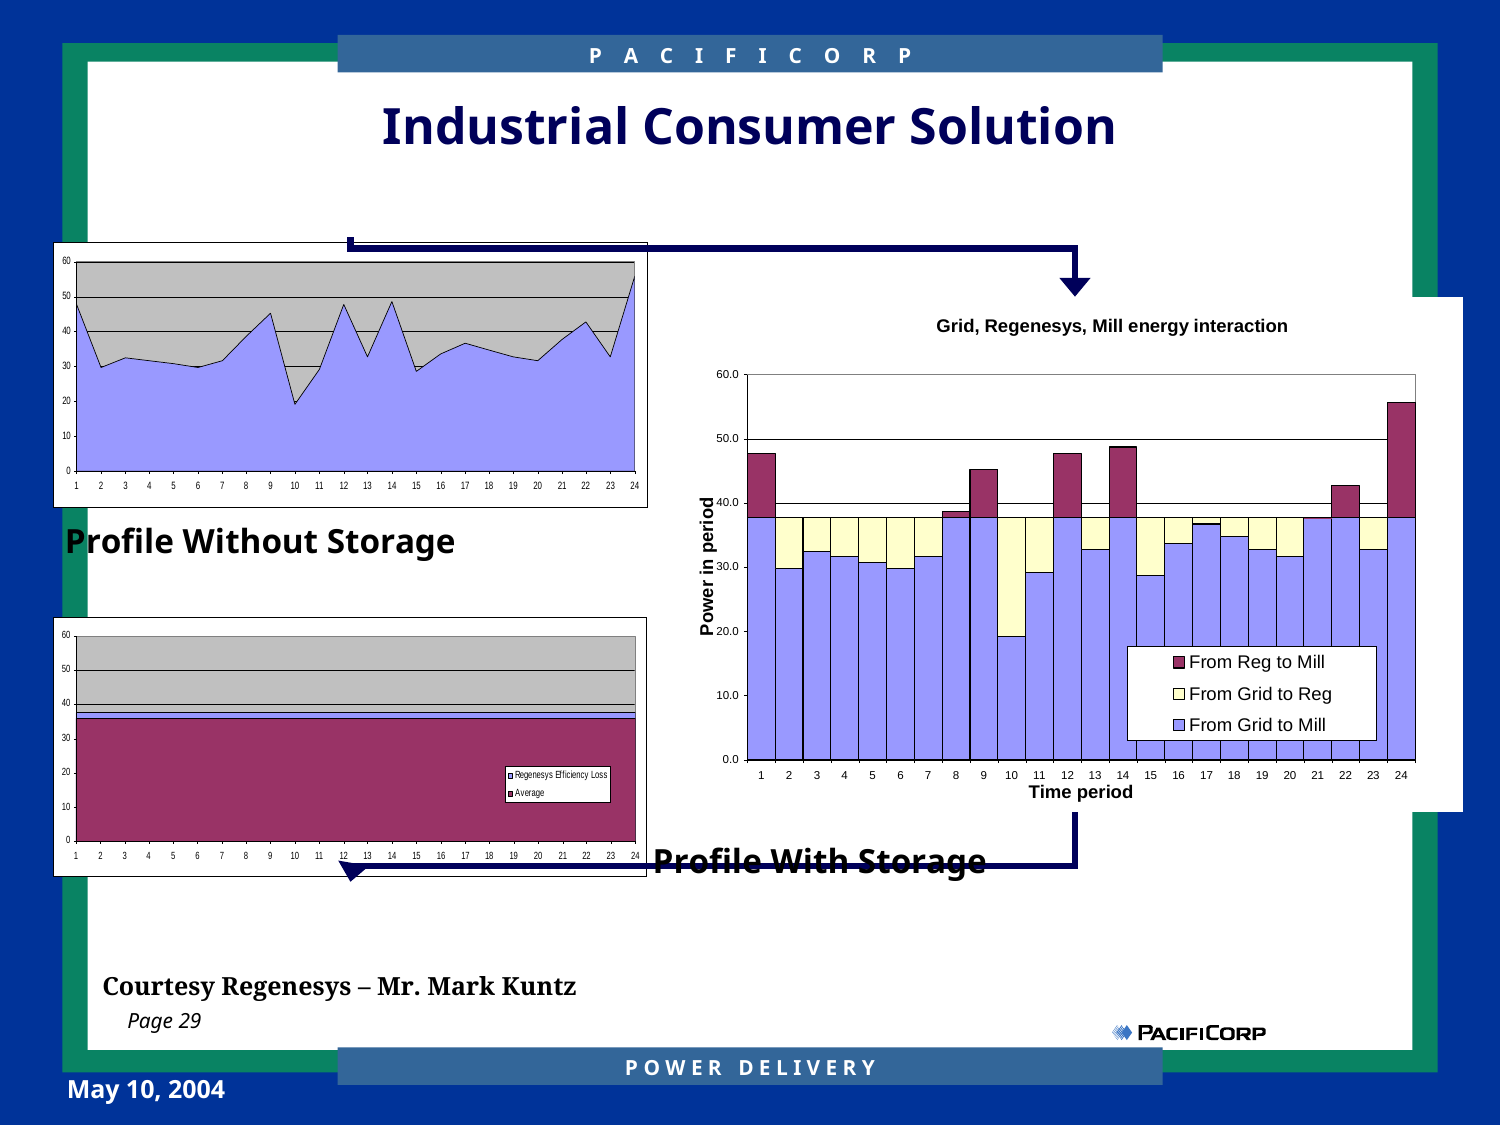

# Industrial Consumer Solution
Profile Without Storage
Profile With Storage
Courtesy Regenesys – Mr. Mark Kuntz
29